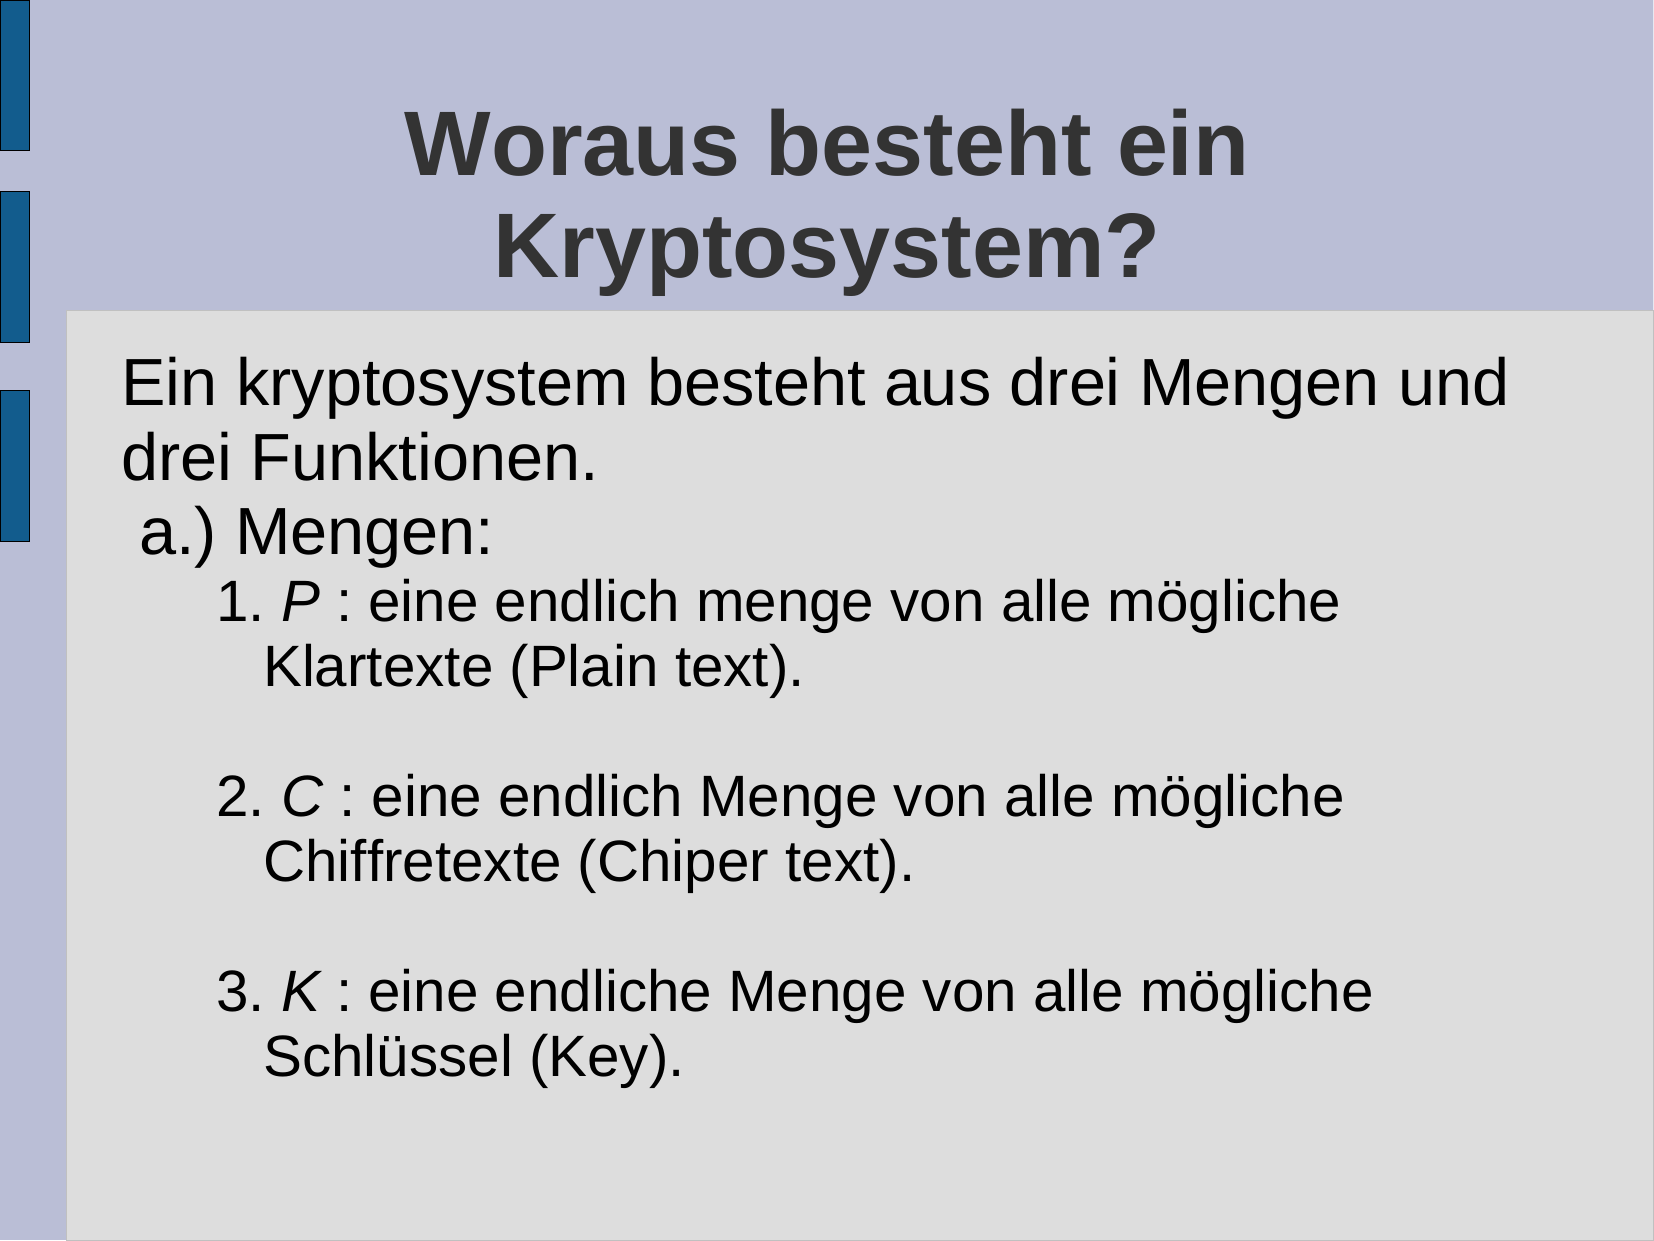

# Woraus besteht ein Kryptosystem?
Ein kryptosystem besteht aus drei Mengen und drei Funktionen.
a.) Mengen:
1. P : eine endlich menge von alle mögliche Klartexte (Plain text).
2. C : eine endlich Menge von alle mögliche Chiffretexte (Chiper text).
3. K : eine endliche Menge von alle mögliche Schlüssel (Key).